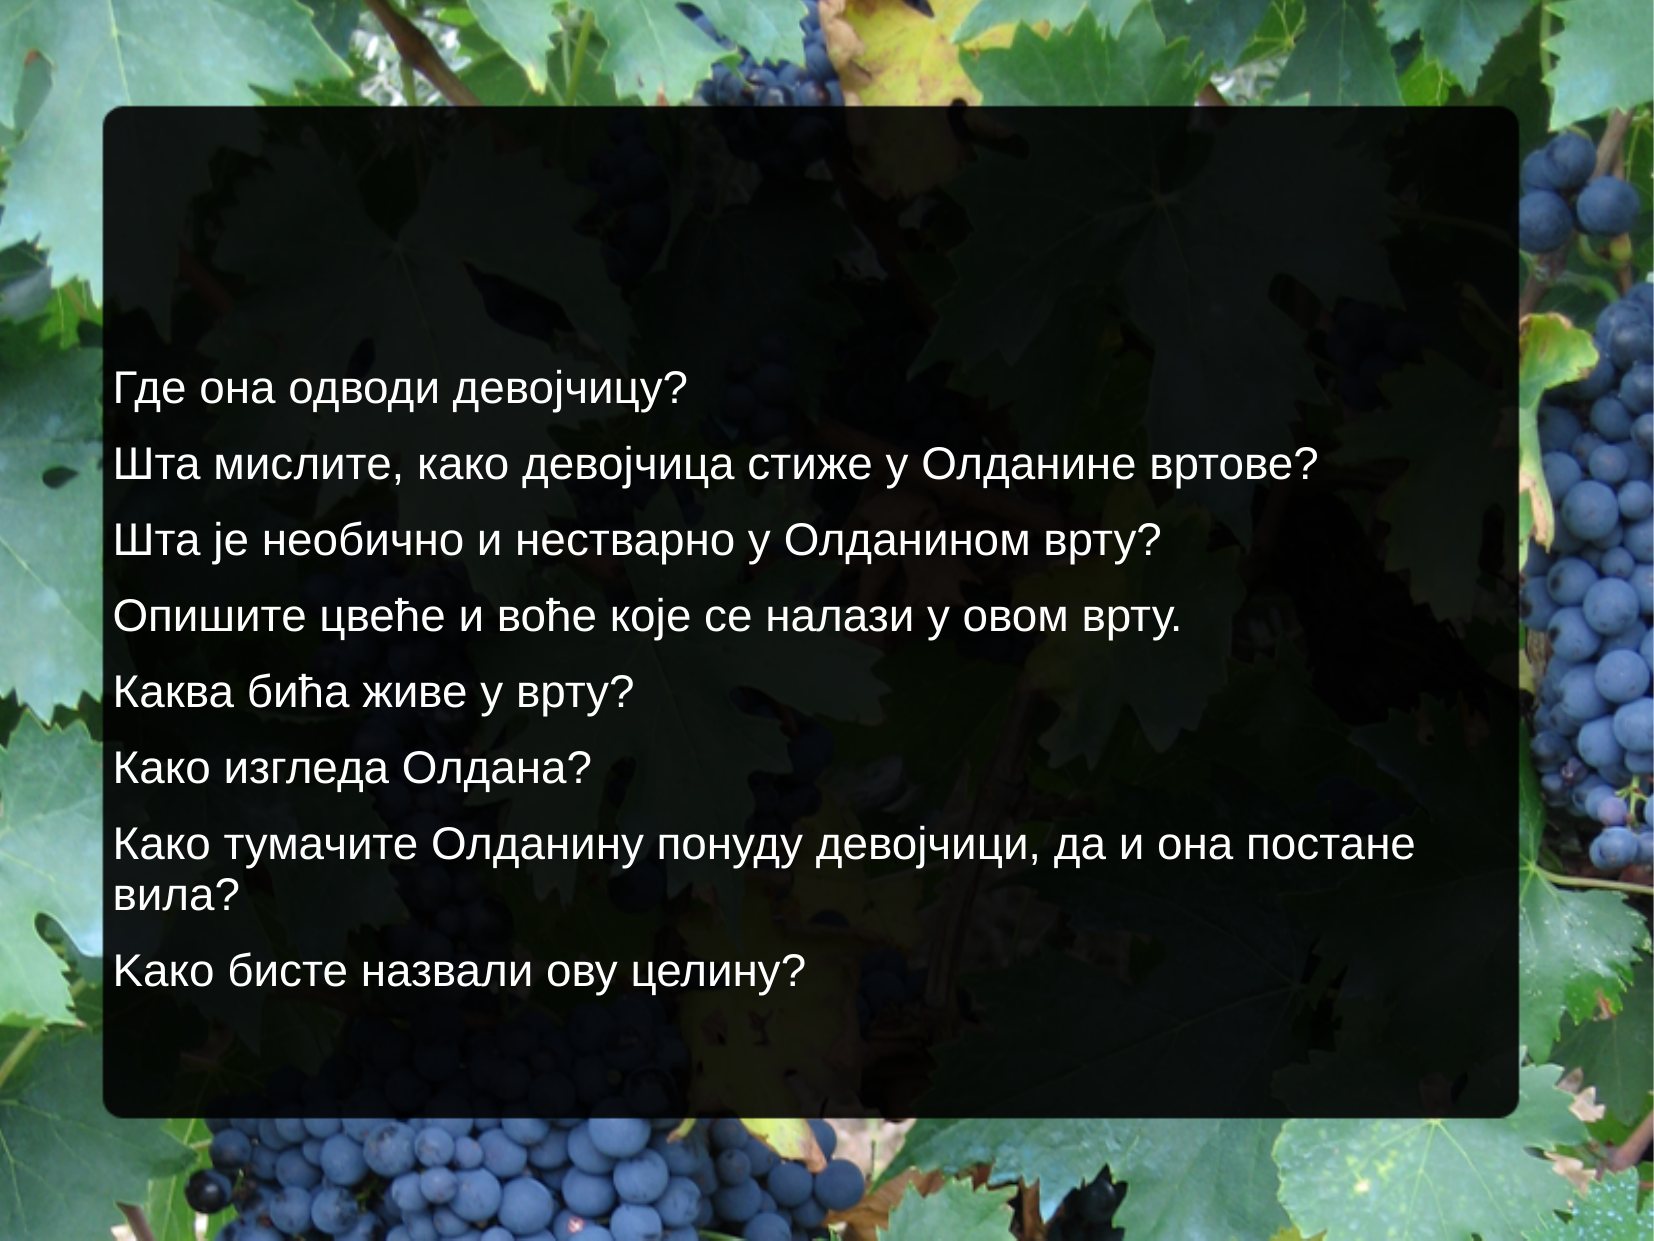

Где она одводи девојчицу?
Шта мислите, како девојчица стиже у Олданине вртове?
Шта је необично и нестварно у Олданином врту?
Опишите цвеће и воће које се налази у овом врту.
Каква бића живе у врту?
Како изгледа Олдана?
Како тумачите Олданину понуду девојчици, да и она постане вила?
Kaко бисте назвали ову целину?